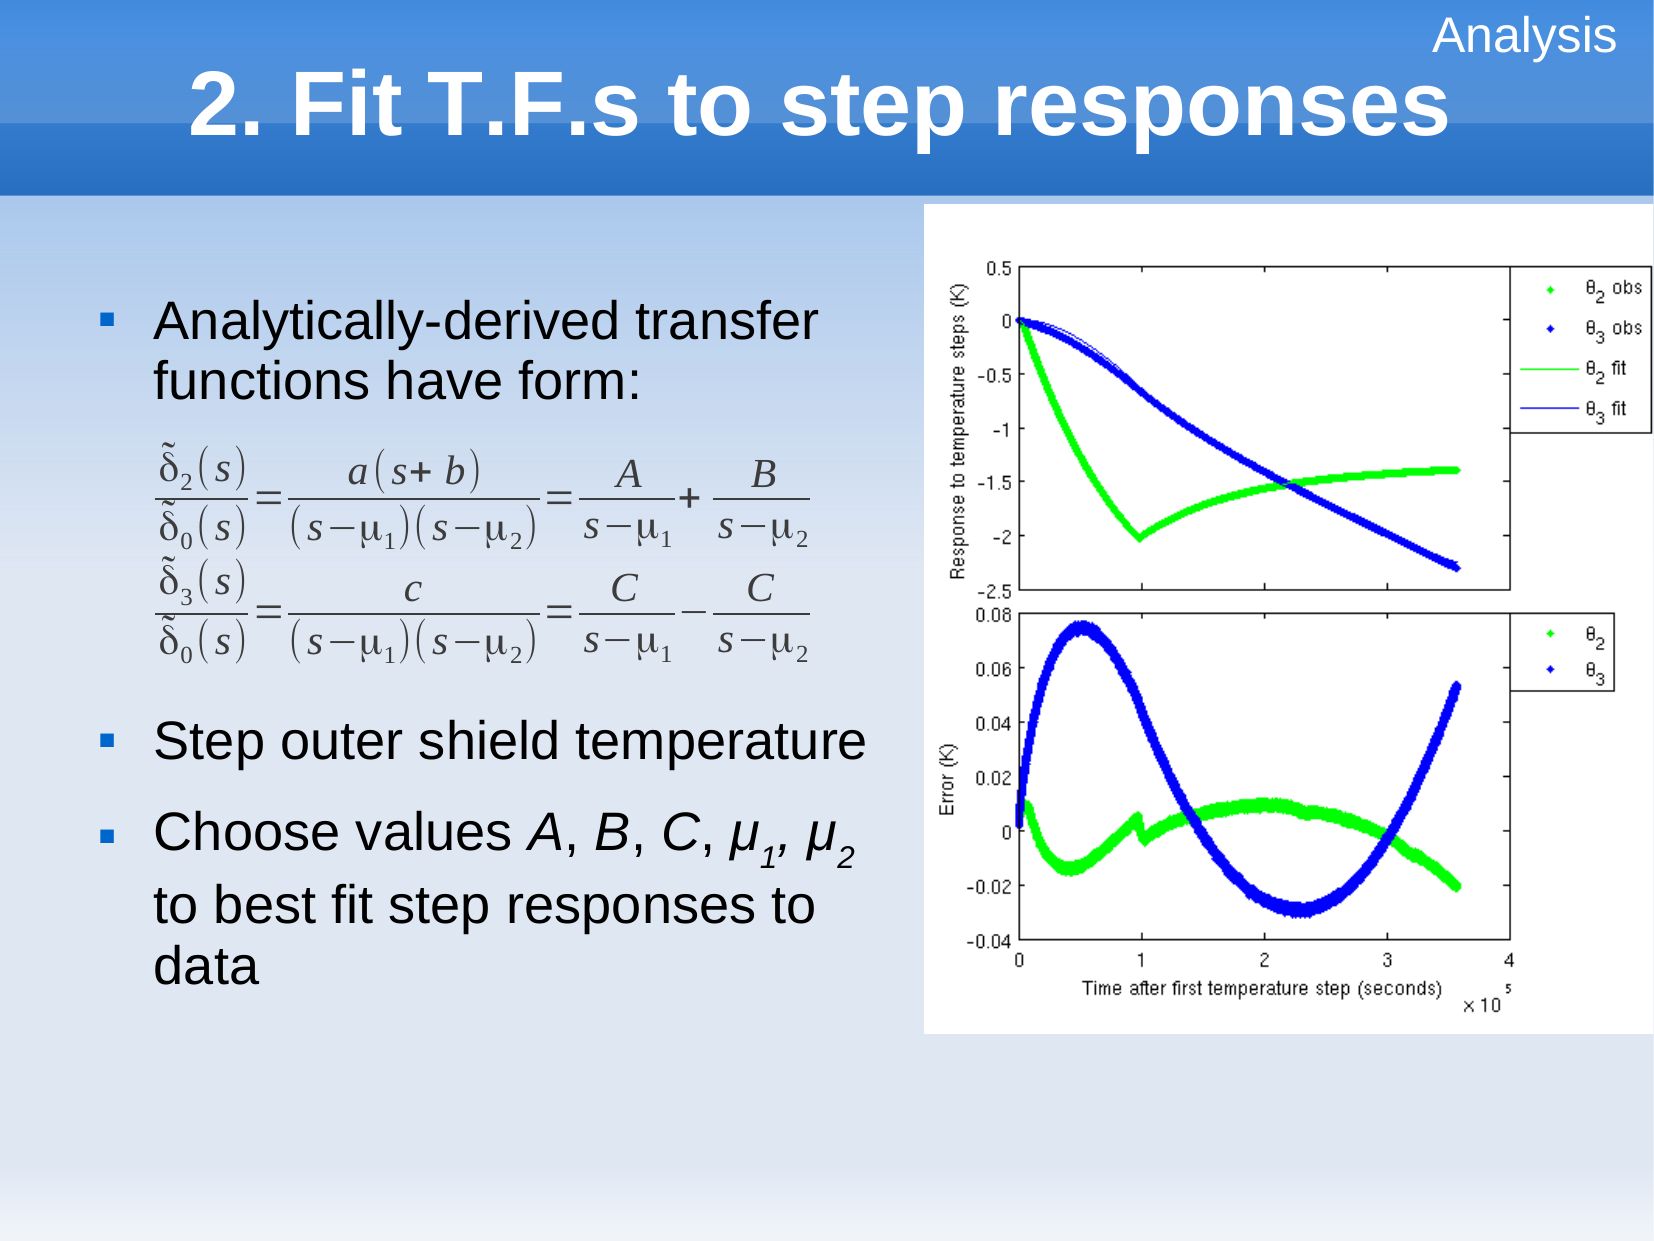

# 2. Fit T.F.s to step responses
Analysis
Analytically-derived transfer functions have form:
Step outer shield temperature
Choose values A, B, C, μ1, μ2 to best fit step responses to data